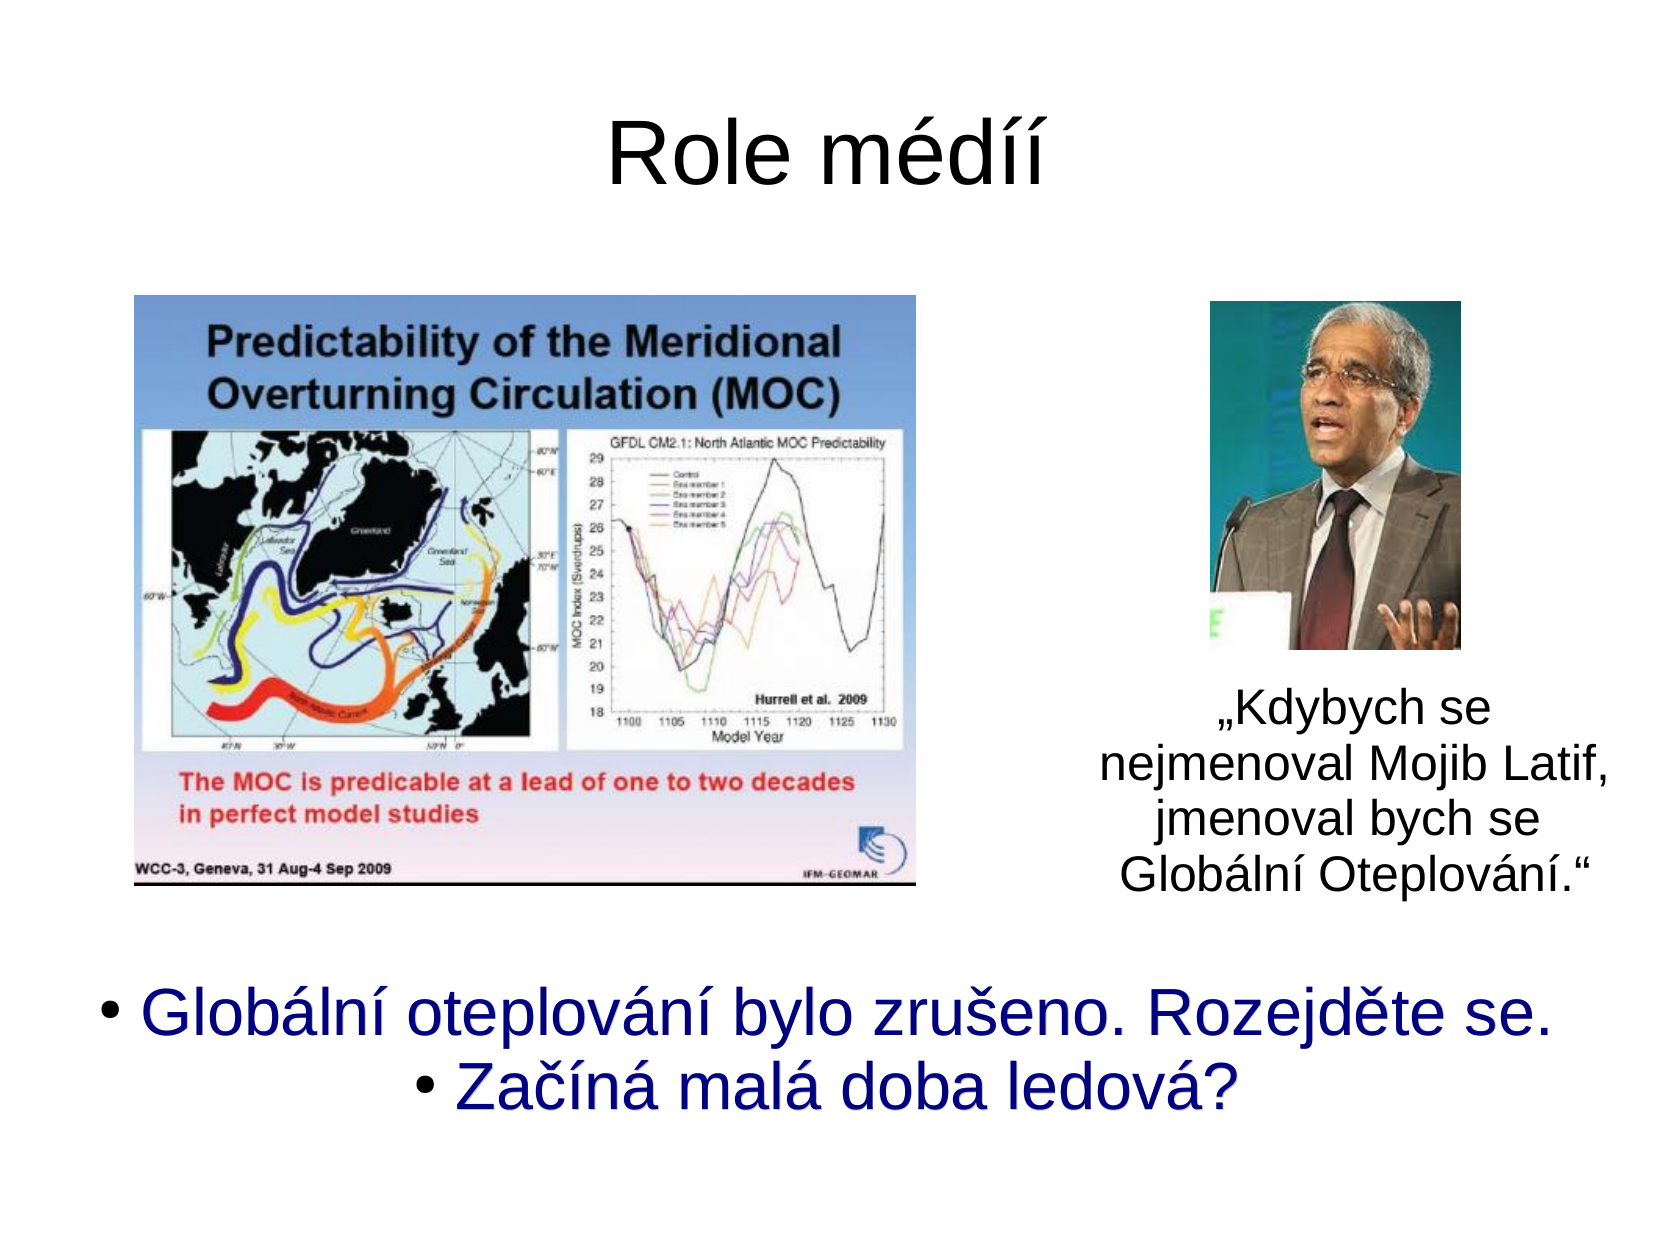

# Role médíí
„Kdybych se nejmenoval Mojib Latif, jmenoval bych se Globální Oteplování.“
 Globální oteplování bylo zrušeno. Rozejděte se.
 Začíná malá doba ledová?